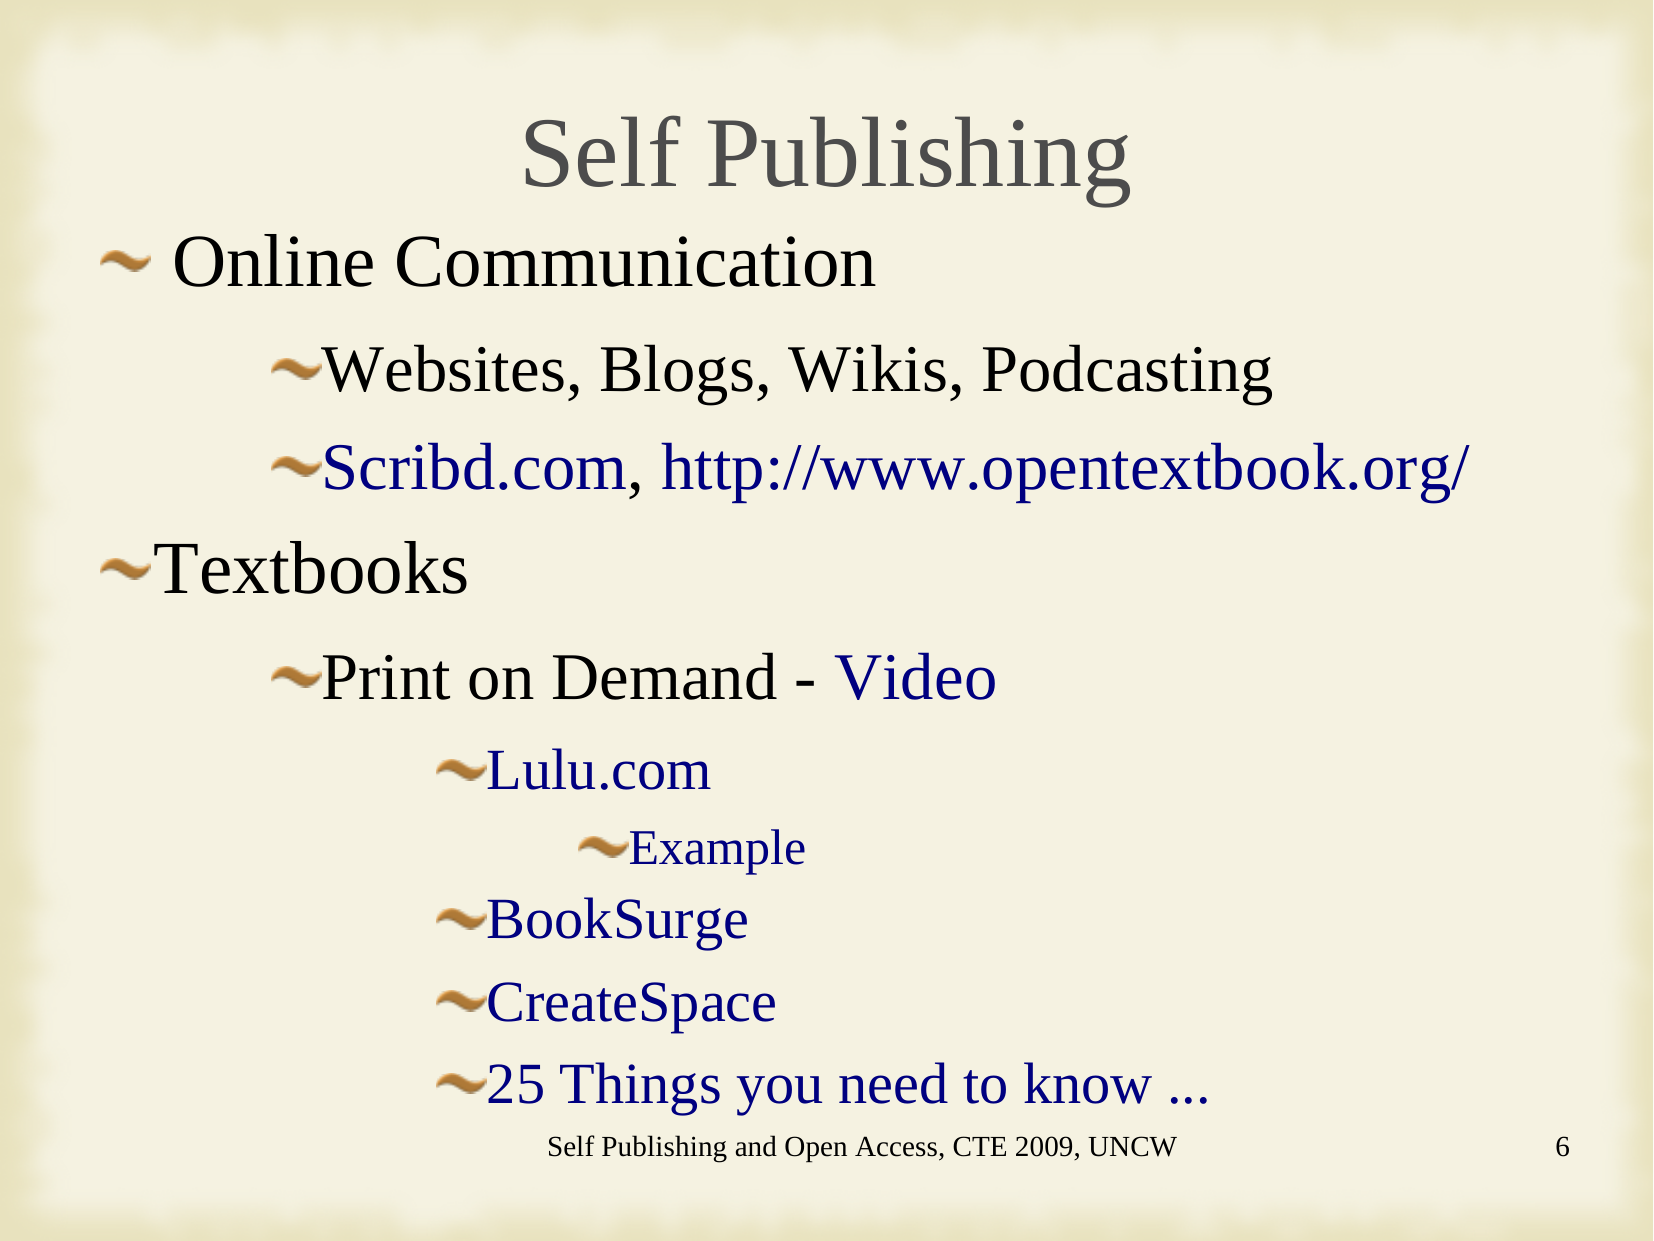

# Self Publishing
 Online Communication
Websites, Blogs, Wikis, Podcasting
Scribd.com, http://www.opentextbook.org/
Textbooks
Print on Demand - Video
Lulu.com
Example
BookSurge
CreateSpace
25 Things you need to know ...
Self Publishing and Open Access, CTE 2009, UNCW
6